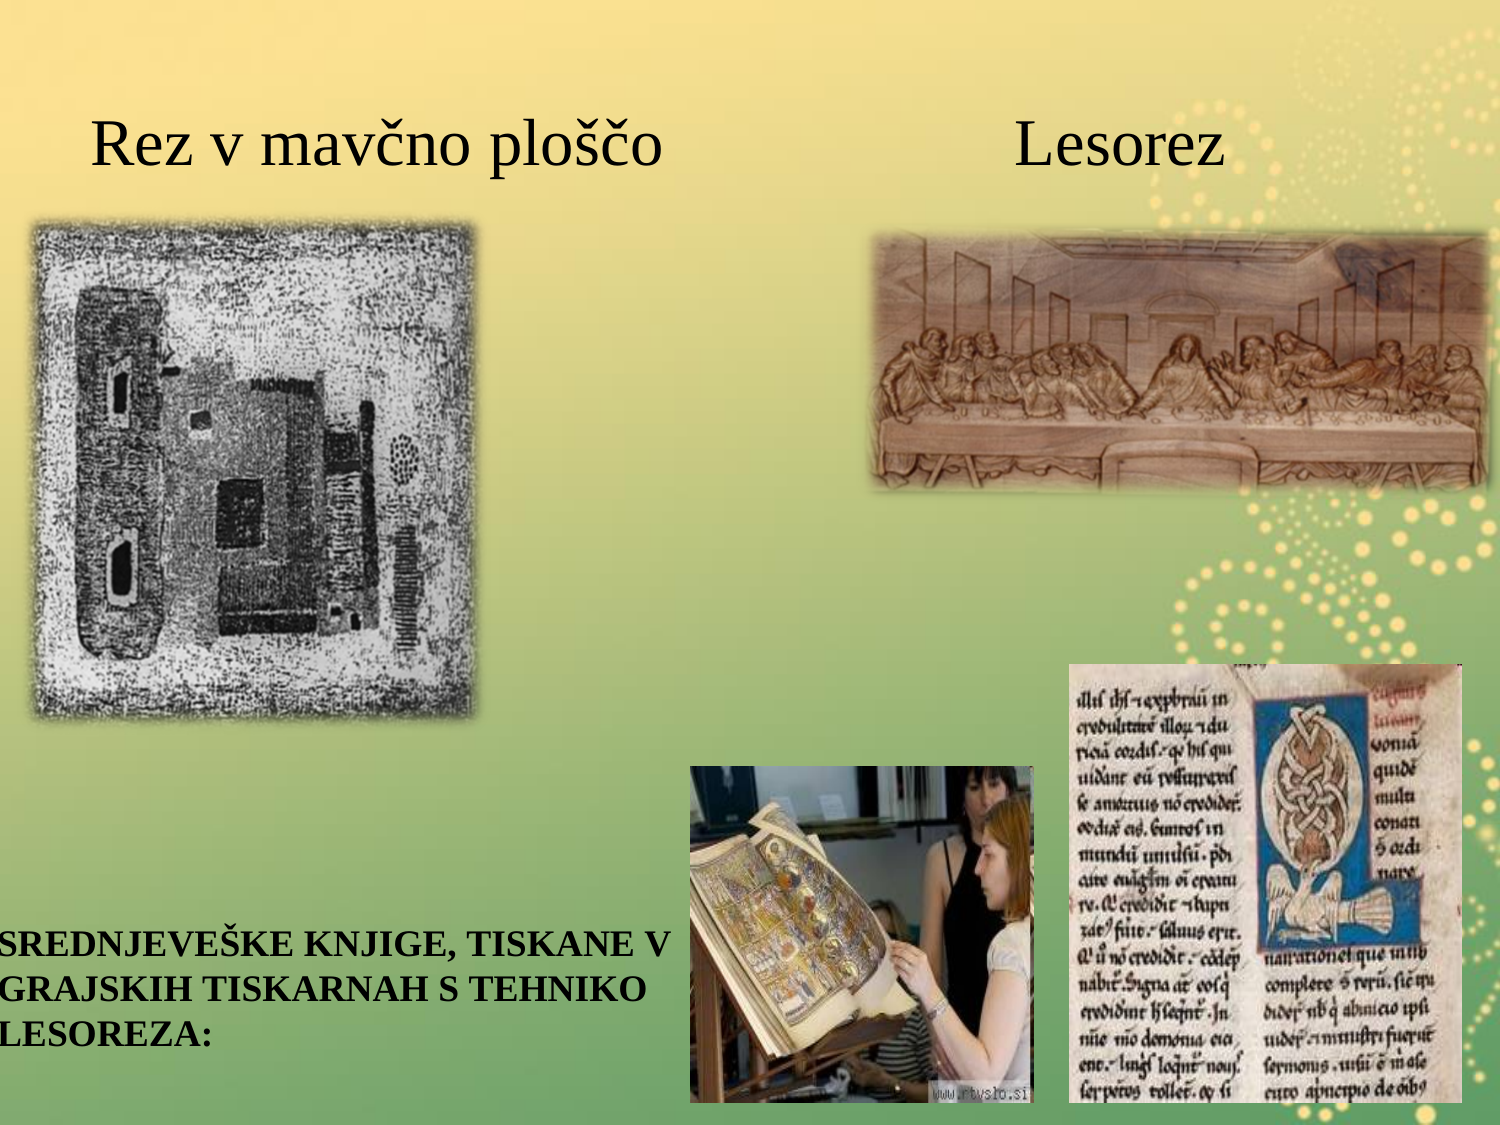

# Rez v mavčno ploščo Lesorez
SREDNJEVEŠKE KNJIGE, TISKANE V GRAJSKIH TISKARNAH S TEHNIKO LESOREZA: